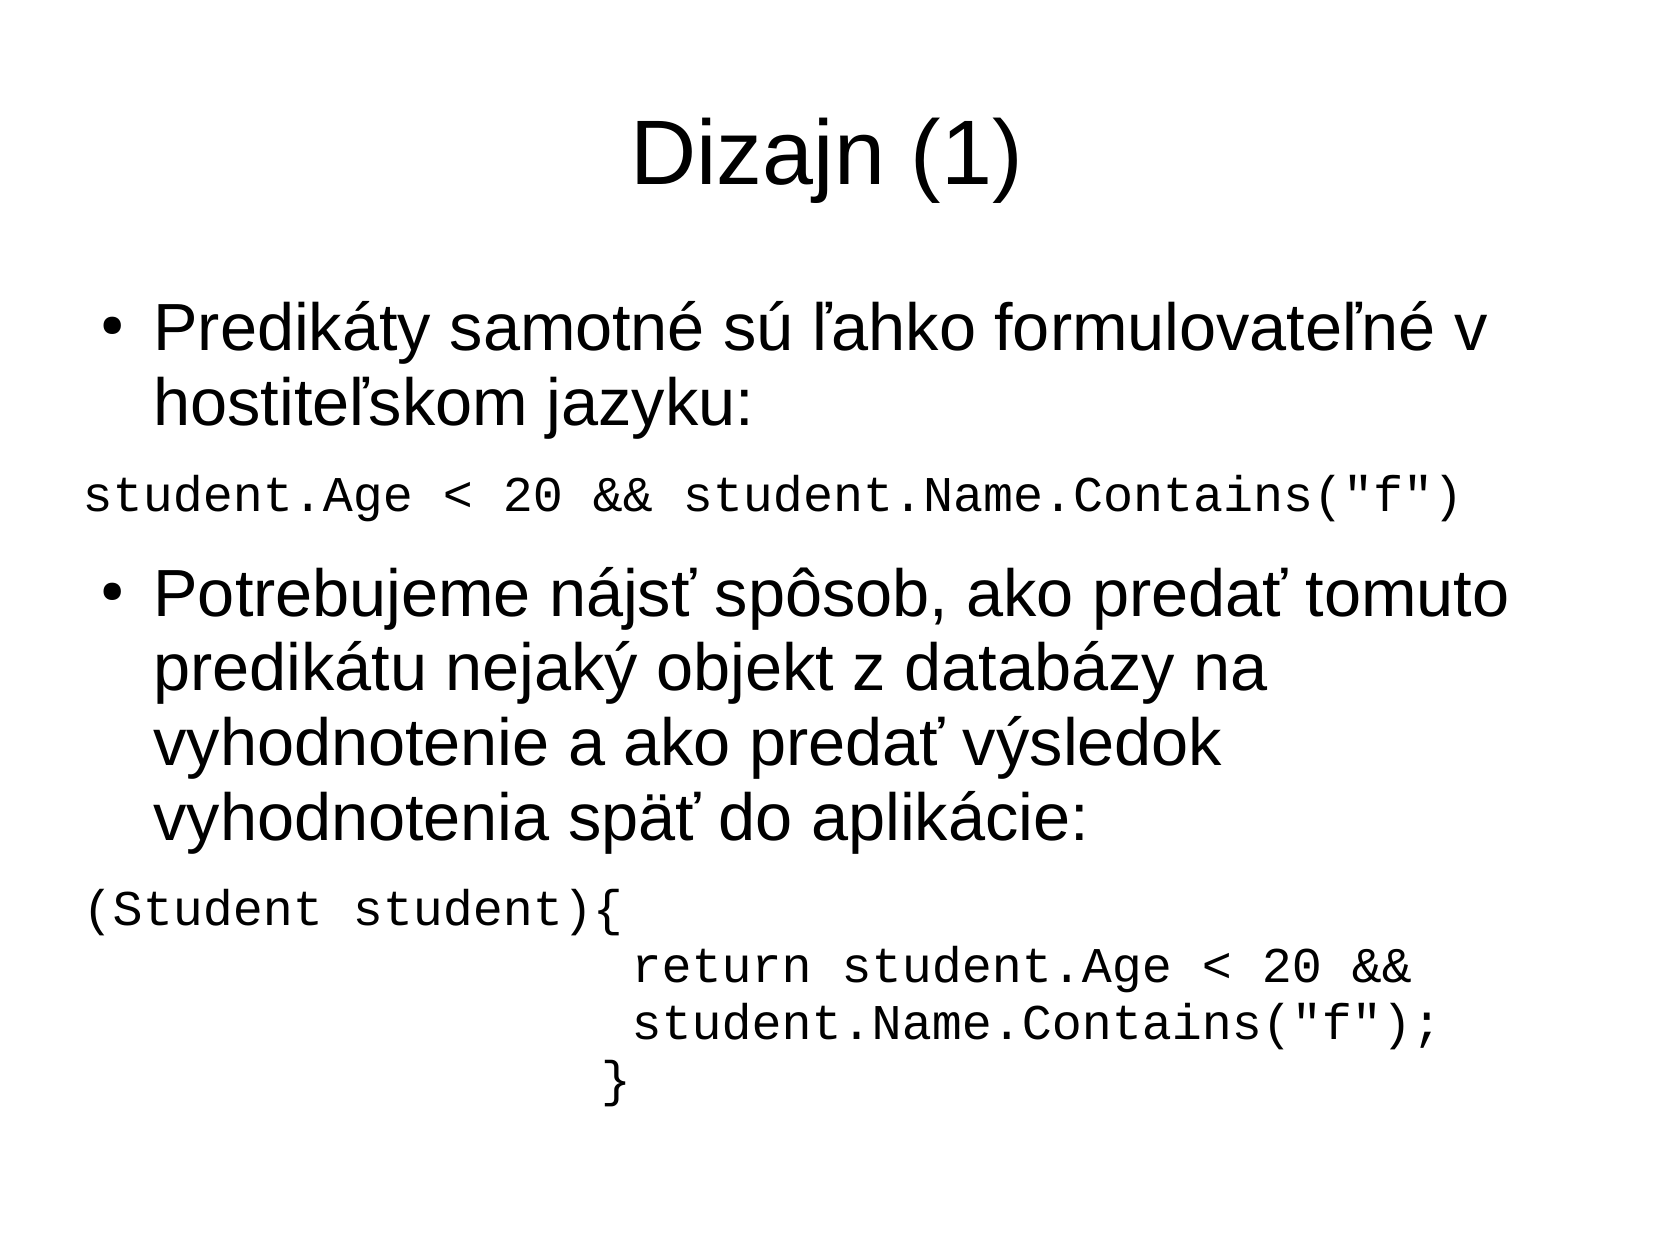

# Dizajn (1)
Predikáty samotné sú ľahko formulovateľné v hostiteľskom jazyku:
student.Age < 20 && student.Name.Contains("f")
Potrebujeme nájsť spôsob, ako predať tomuto predikátu nejaký objekt z databázy na vyhodnotenie a ako predať výsledok vyhodnotenia späť do aplikácie:
(Student student){
return student.Age < 20 &&
student.Name.Contains("f");
}